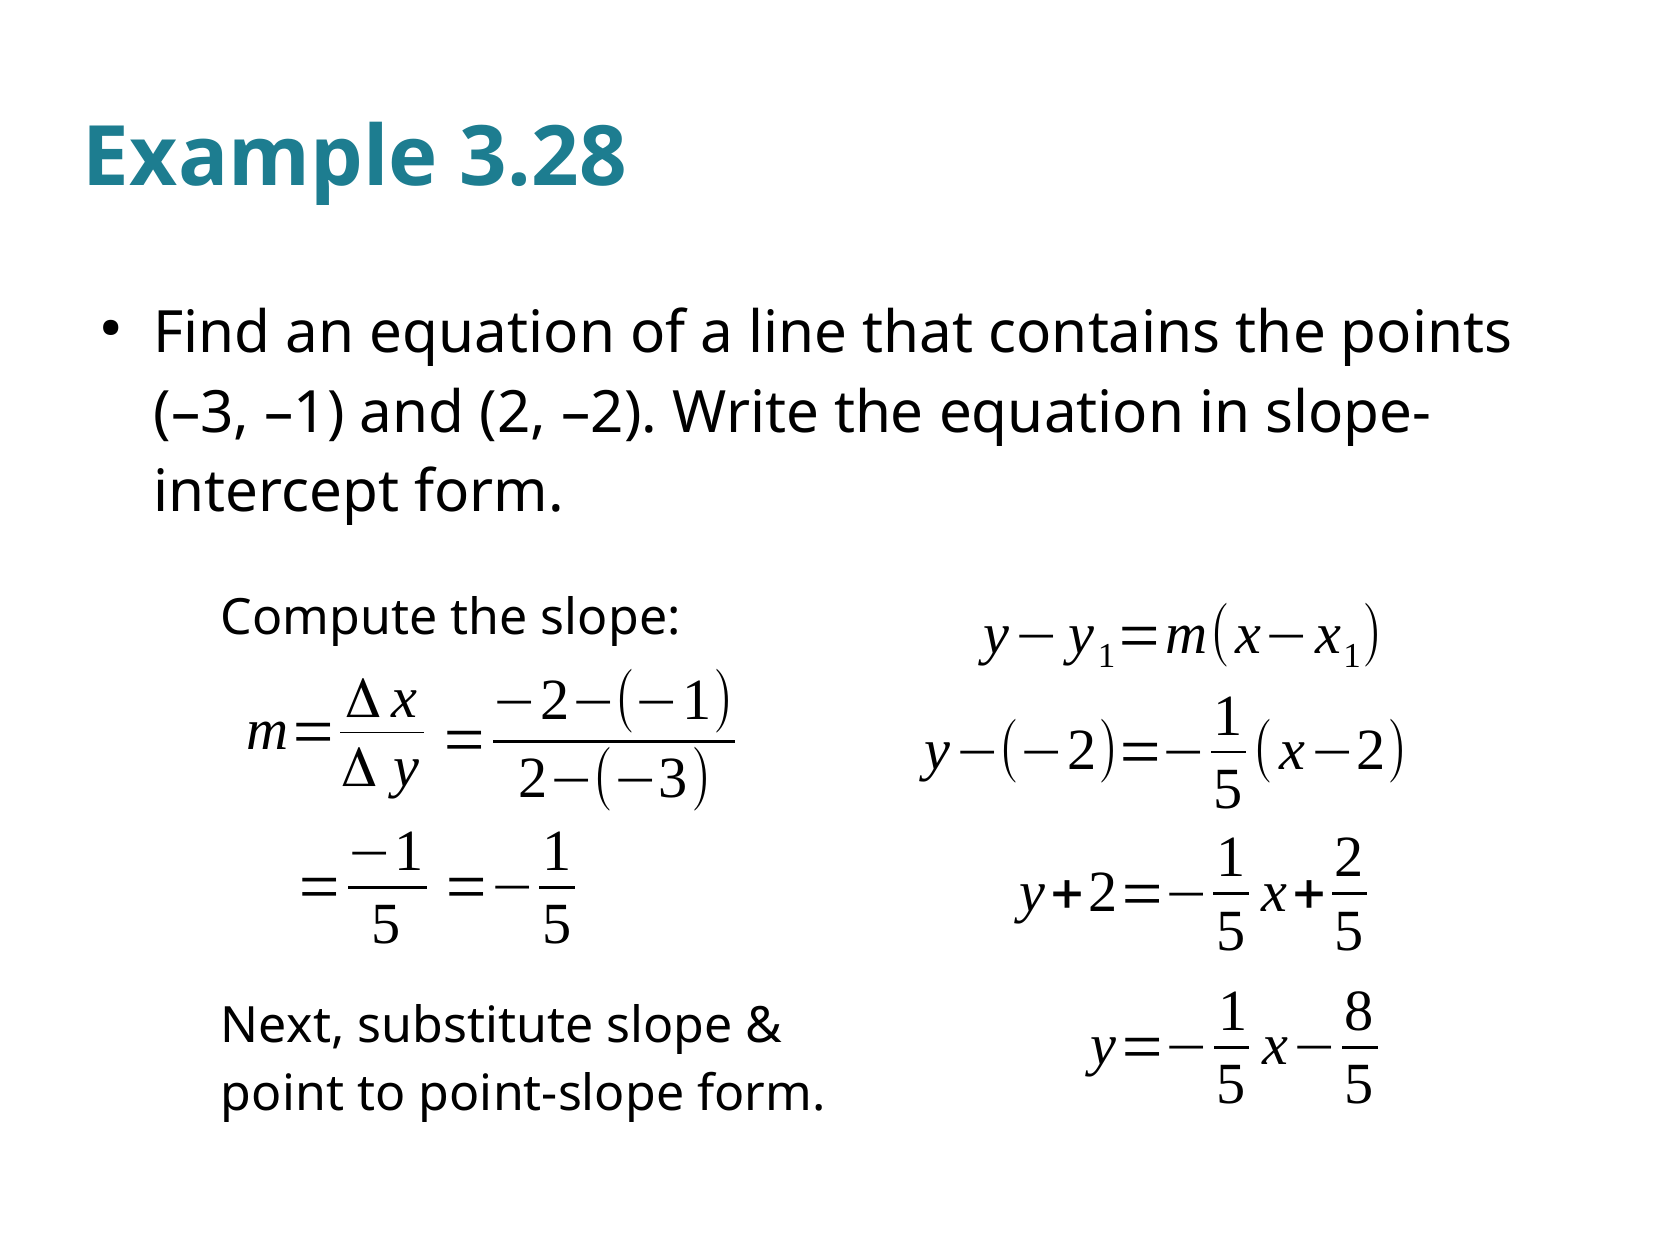

# Example 3.28
Find an equation of a line that contains the points (–3, –1) and (2, –2). Write the equation in slope-intercept form.
Compute the slope:
Next, substitute slope & point to point-slope form.